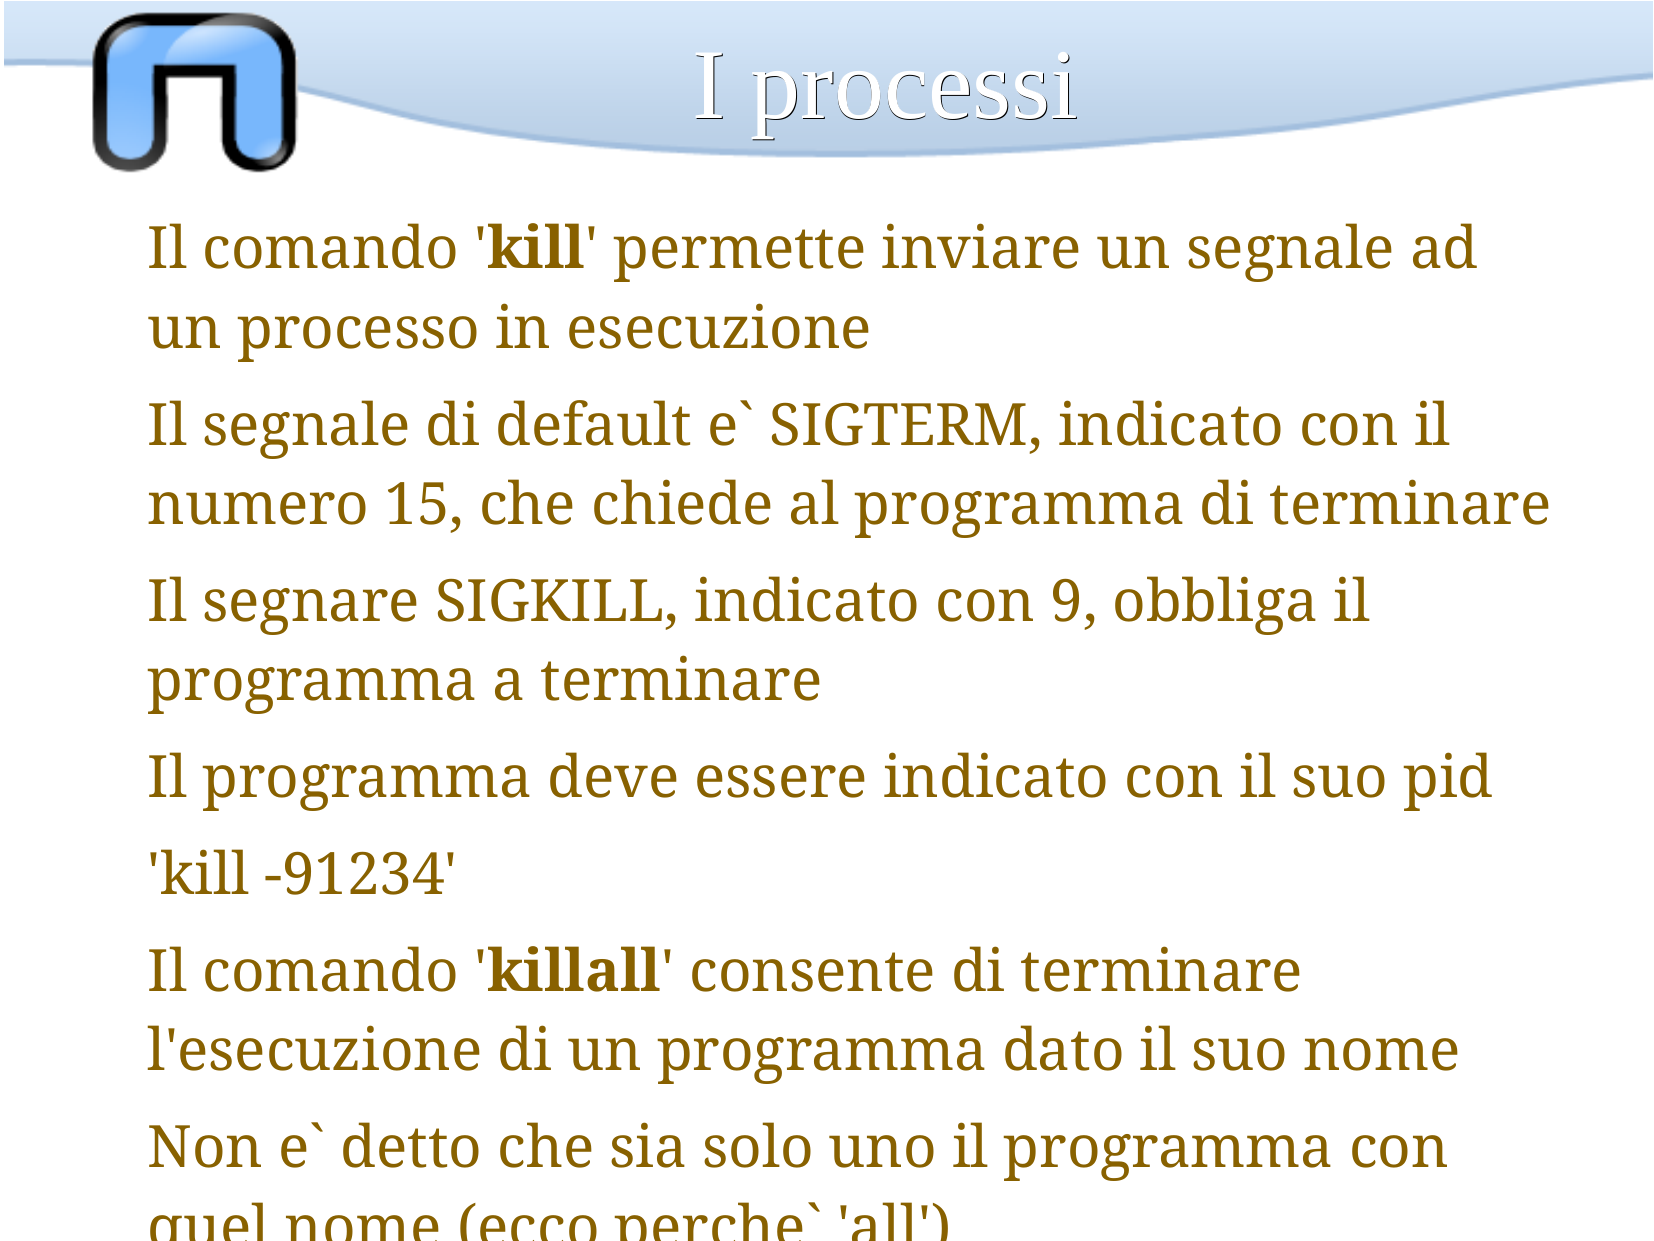

I processi
# Il comando 'kill' permette inviare un segnale ad un processo in esecuzione
Il segnale di default e` SIGTERM, indicato con il numero 15, che chiede al programma di terminare
Il segnare SIGKILL, indicato con 9, obbliga il programma a terminare
Il programma deve essere indicato con il suo pid
'kill -91234'
Il comando 'killall' consente di terminare l'esecuzione di un programma dato il suo nome
Non e` detto che sia solo uno il programma con quel nome (ecco perche` 'all')